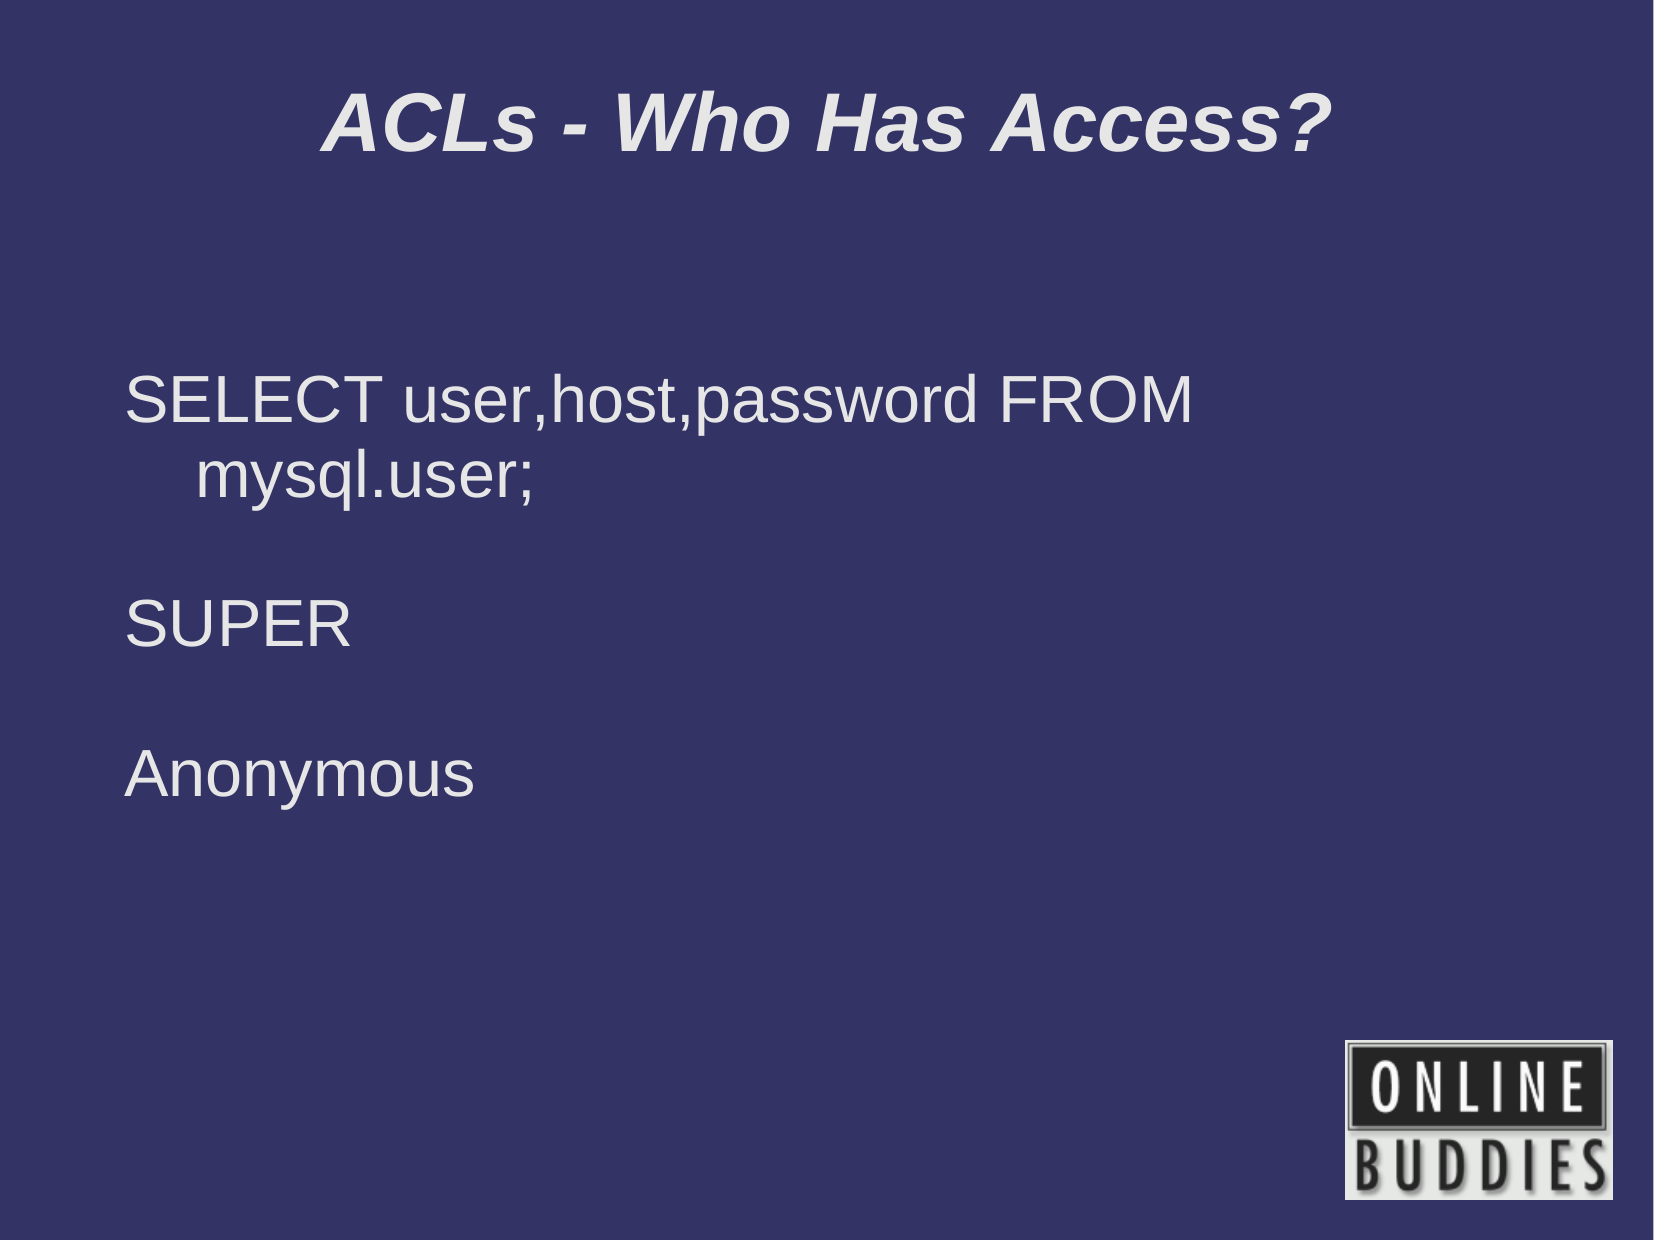

# ACLs - Who Has Access?
SELECT user,host,password FROM mysql.user;
SUPER
Anonymous